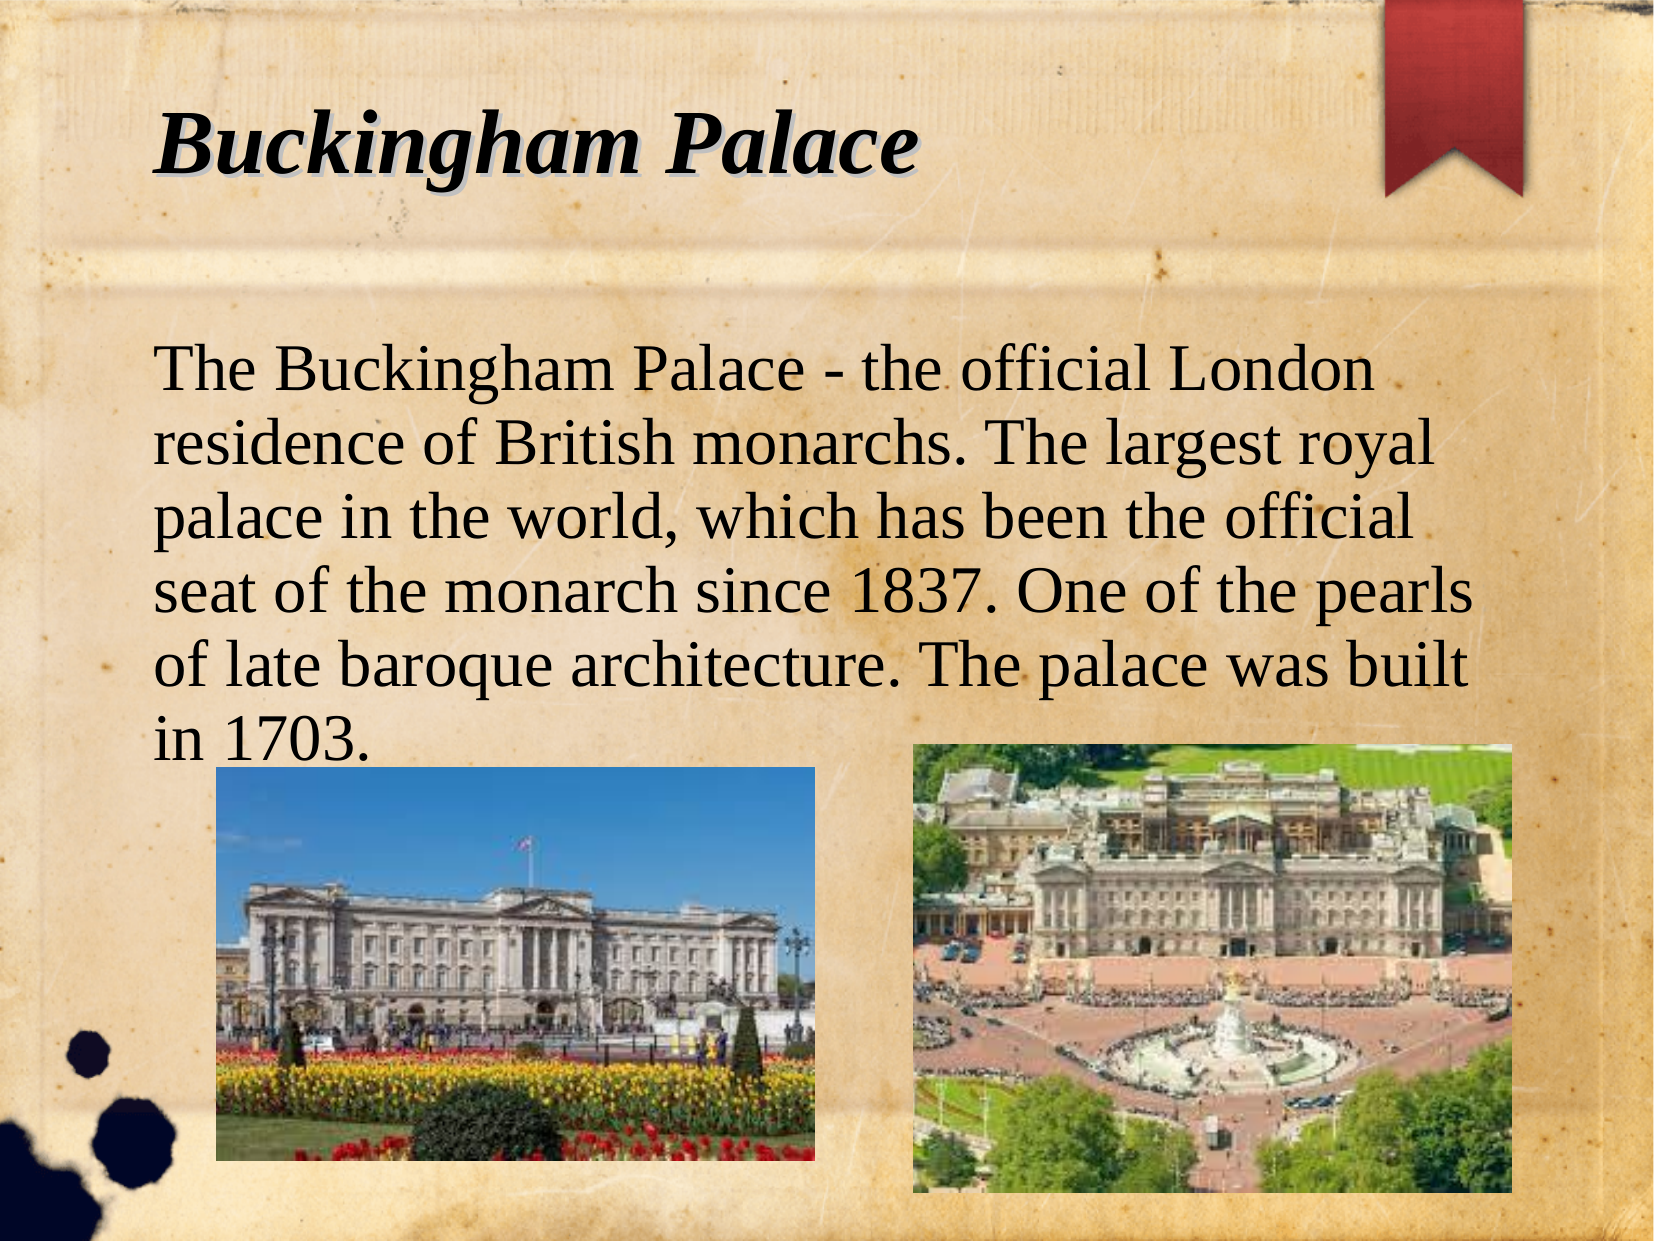

# Buckingham Palace
The Buckingham Palace - the official London residence of British monarchs. The largest royal palace in the world, which has been the official seat of the monarch since 1837. One of the pearls of late baroque architecture. The palace was built in 1703.